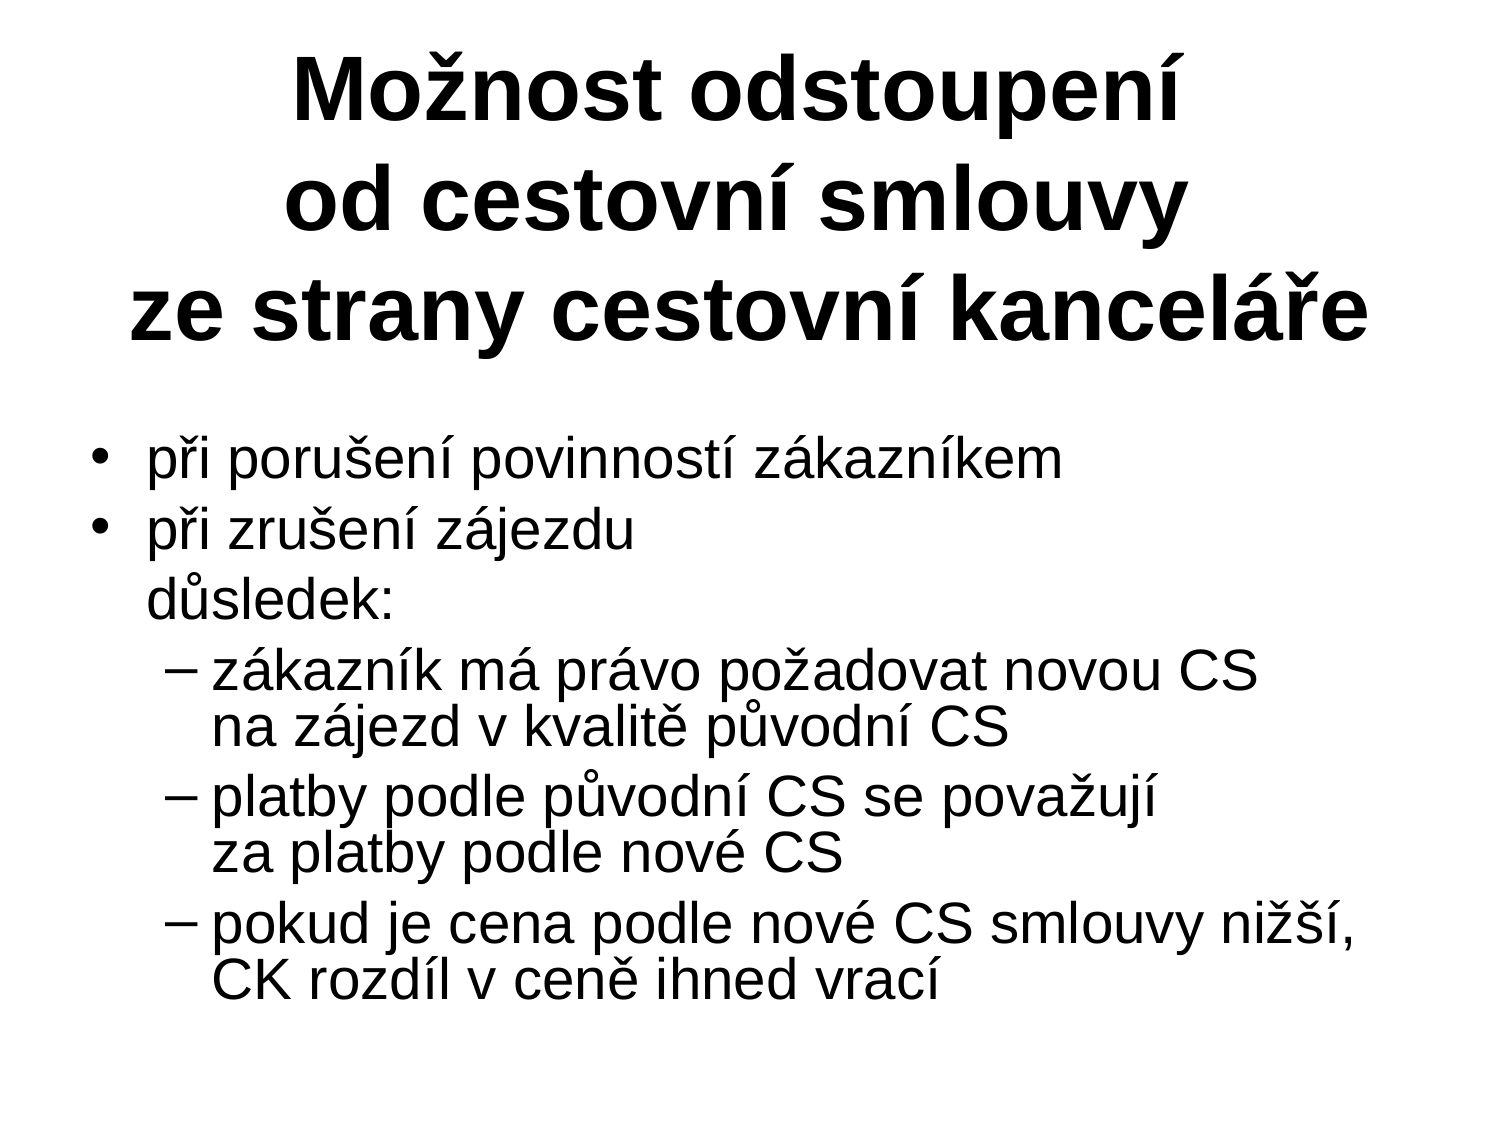

# Možnost odstoupení od cestovní smlouvy ze strany cestovní kanceláře
při porušení povinností zákazníkem
při zrušení zájezdu
	důsledek:
zákazník má právo požadovat novou CS
na zájezd v kvalitě původní CS
platby podle původní CS se považují
za platby podle nové CS
pokud je cena podle nové CS smlouvy nižší, CK rozdíl v ceně ihned vrací